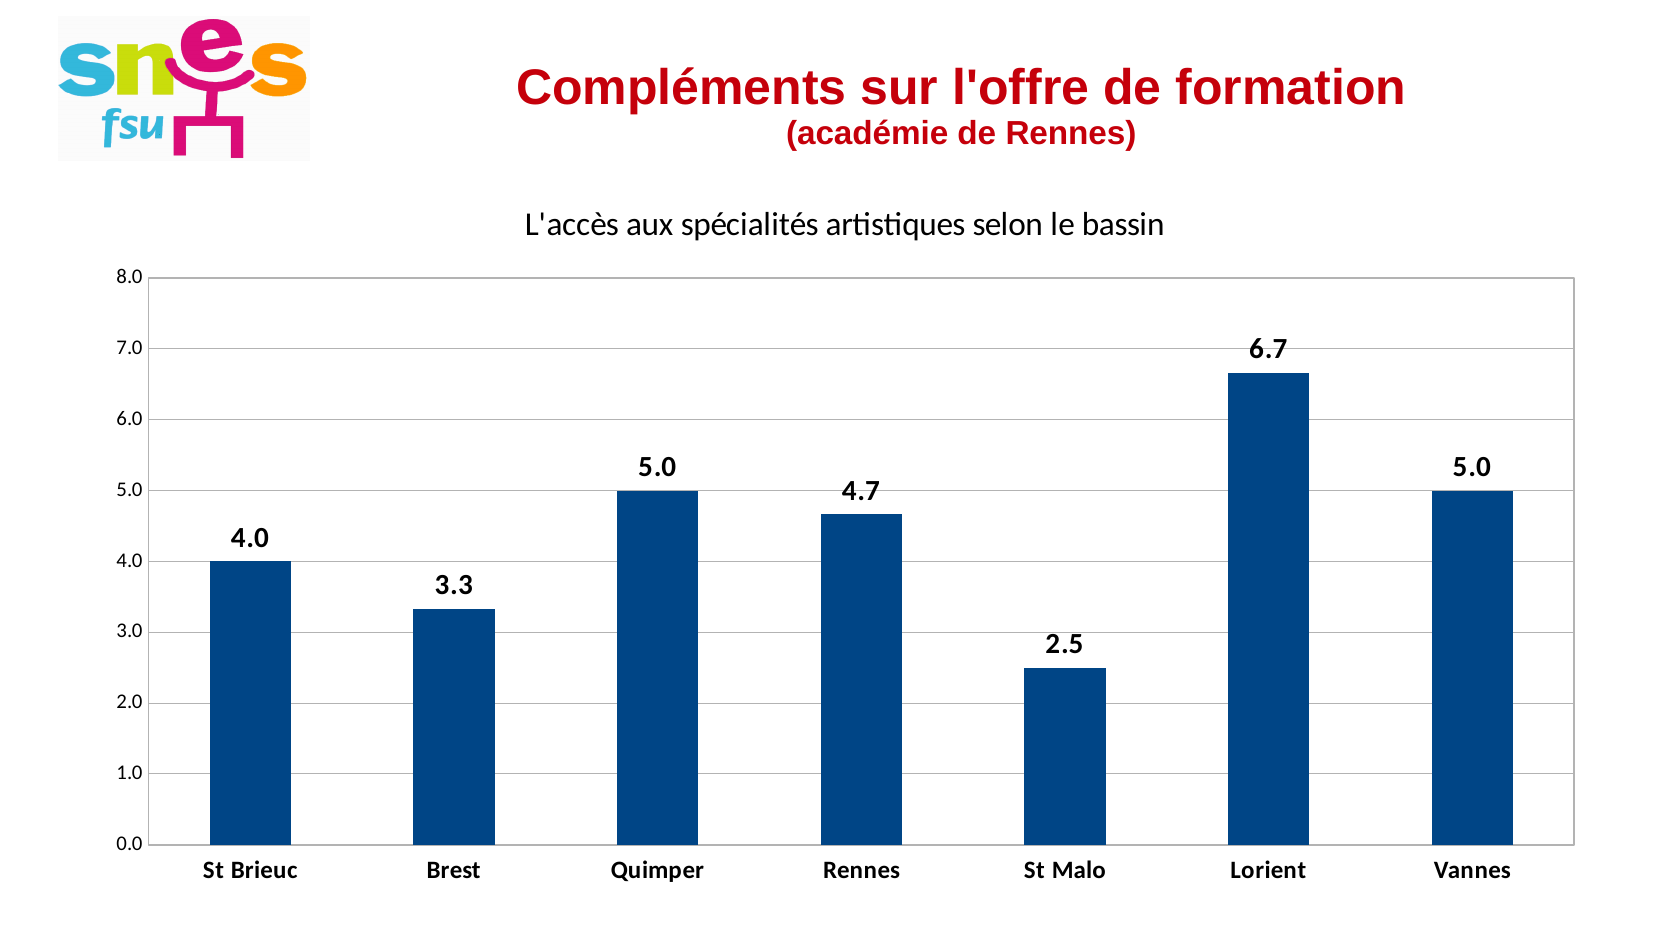

Compléments sur l'offre de formation
(académie de Rennes)
### Chart: L'accès aux spécialités artistiques selon le bassin
| Category | nb de spés arts pour 10 lycées |
|---|---|
| St Brieuc | 4.0 |
| Brest | 3.33333333333333 |
| Quimper | 5.0 |
| Rennes | 4.66666666666667 |
| St Malo | 2.5 |
| Lorient | 6.66666666666667 |
| Vannes | 5.0 |